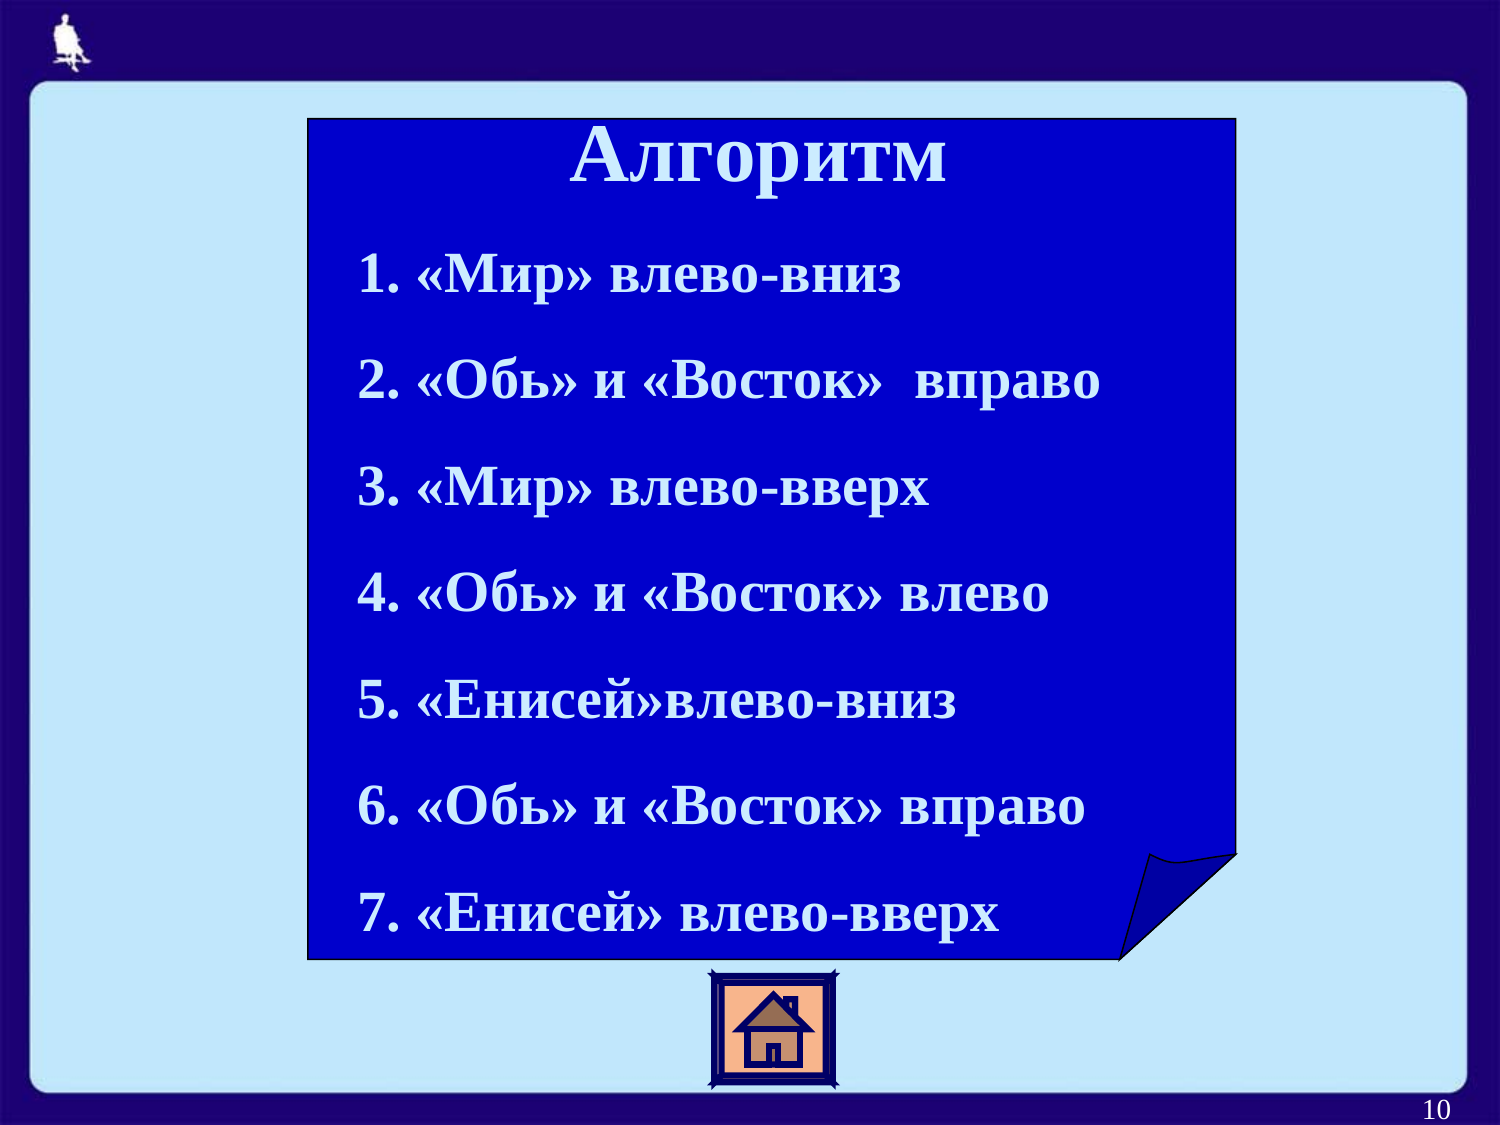

Алгоритм
 «Мир» влево-вниз
 «Обь» и «Восток» вправо
 «Мир» влево-вверх
 «Обь» и «Восток» влево
 «Енисей»влево-вниз
 «Обь» и «Восток» вправо
 «Енисей» влево-вверх